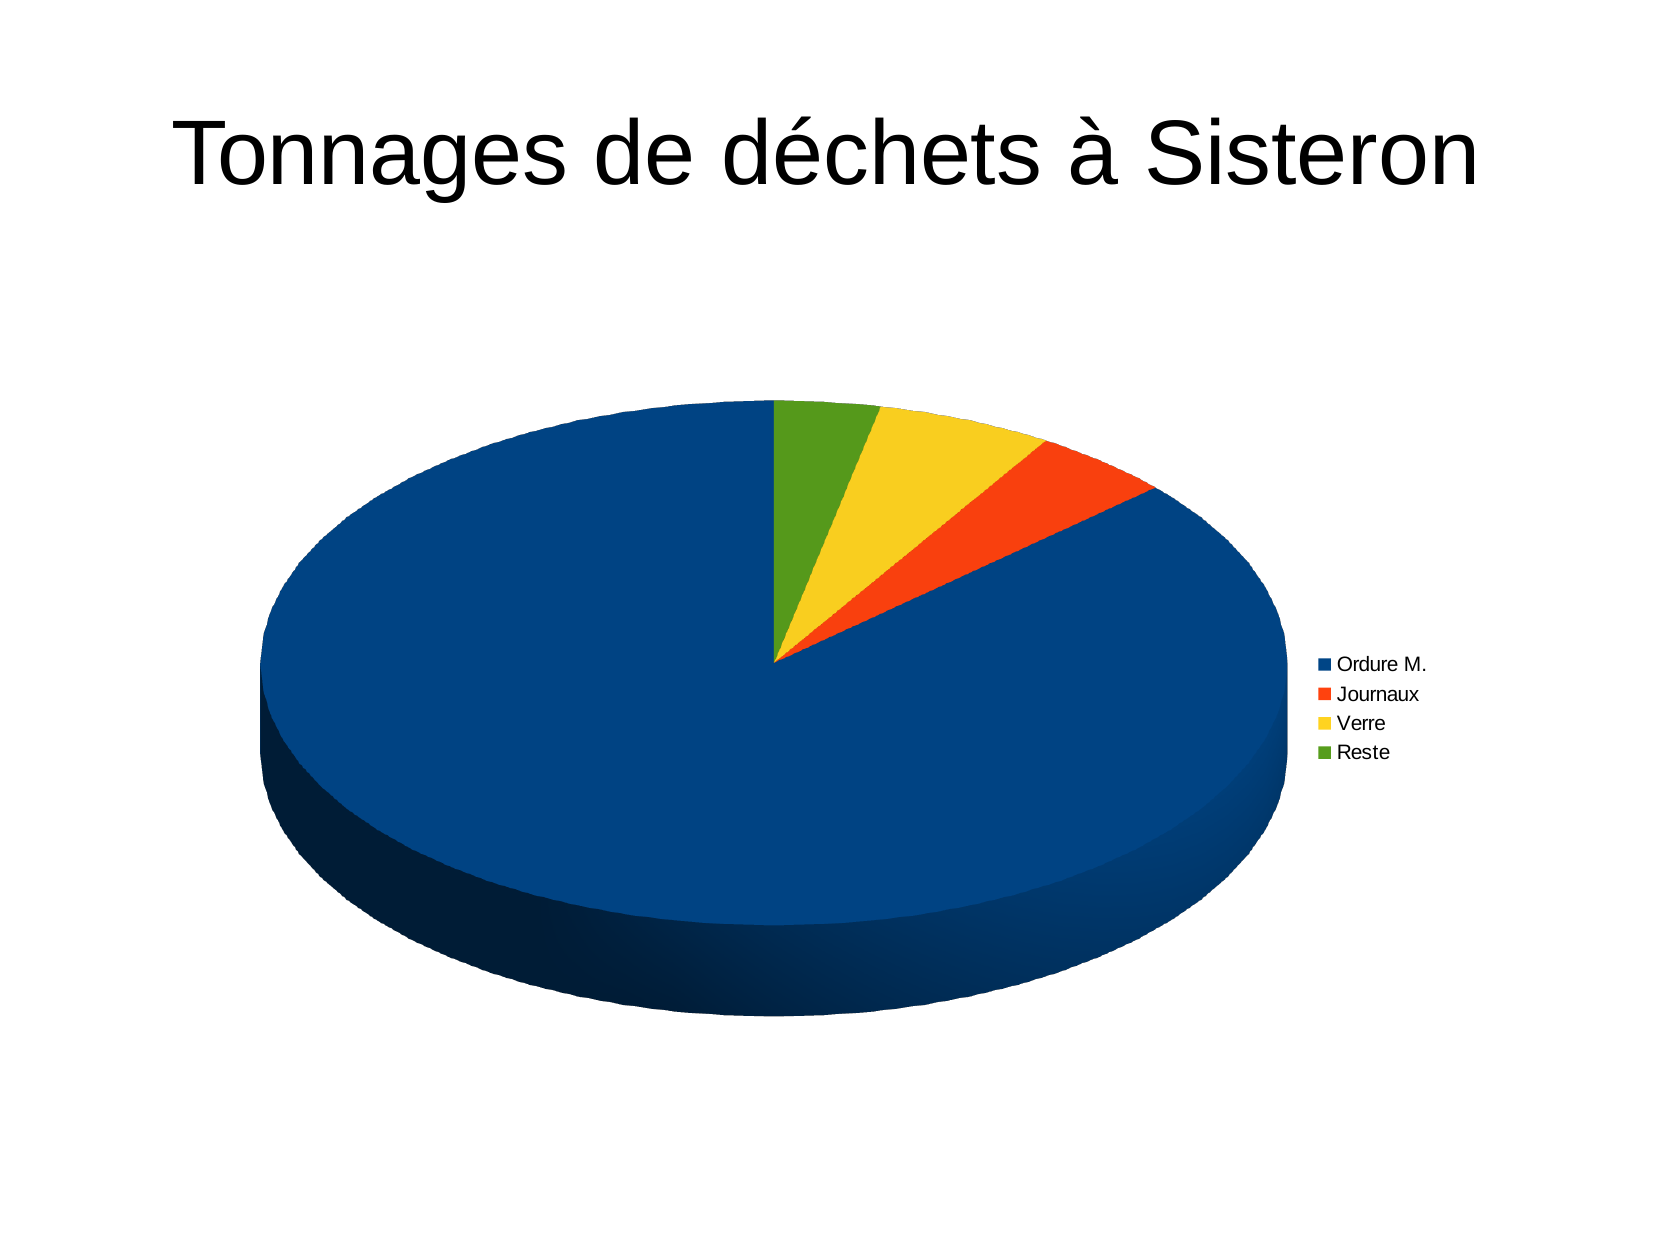

# Tonnages de déchets à Sisteron
[unsupported chart]